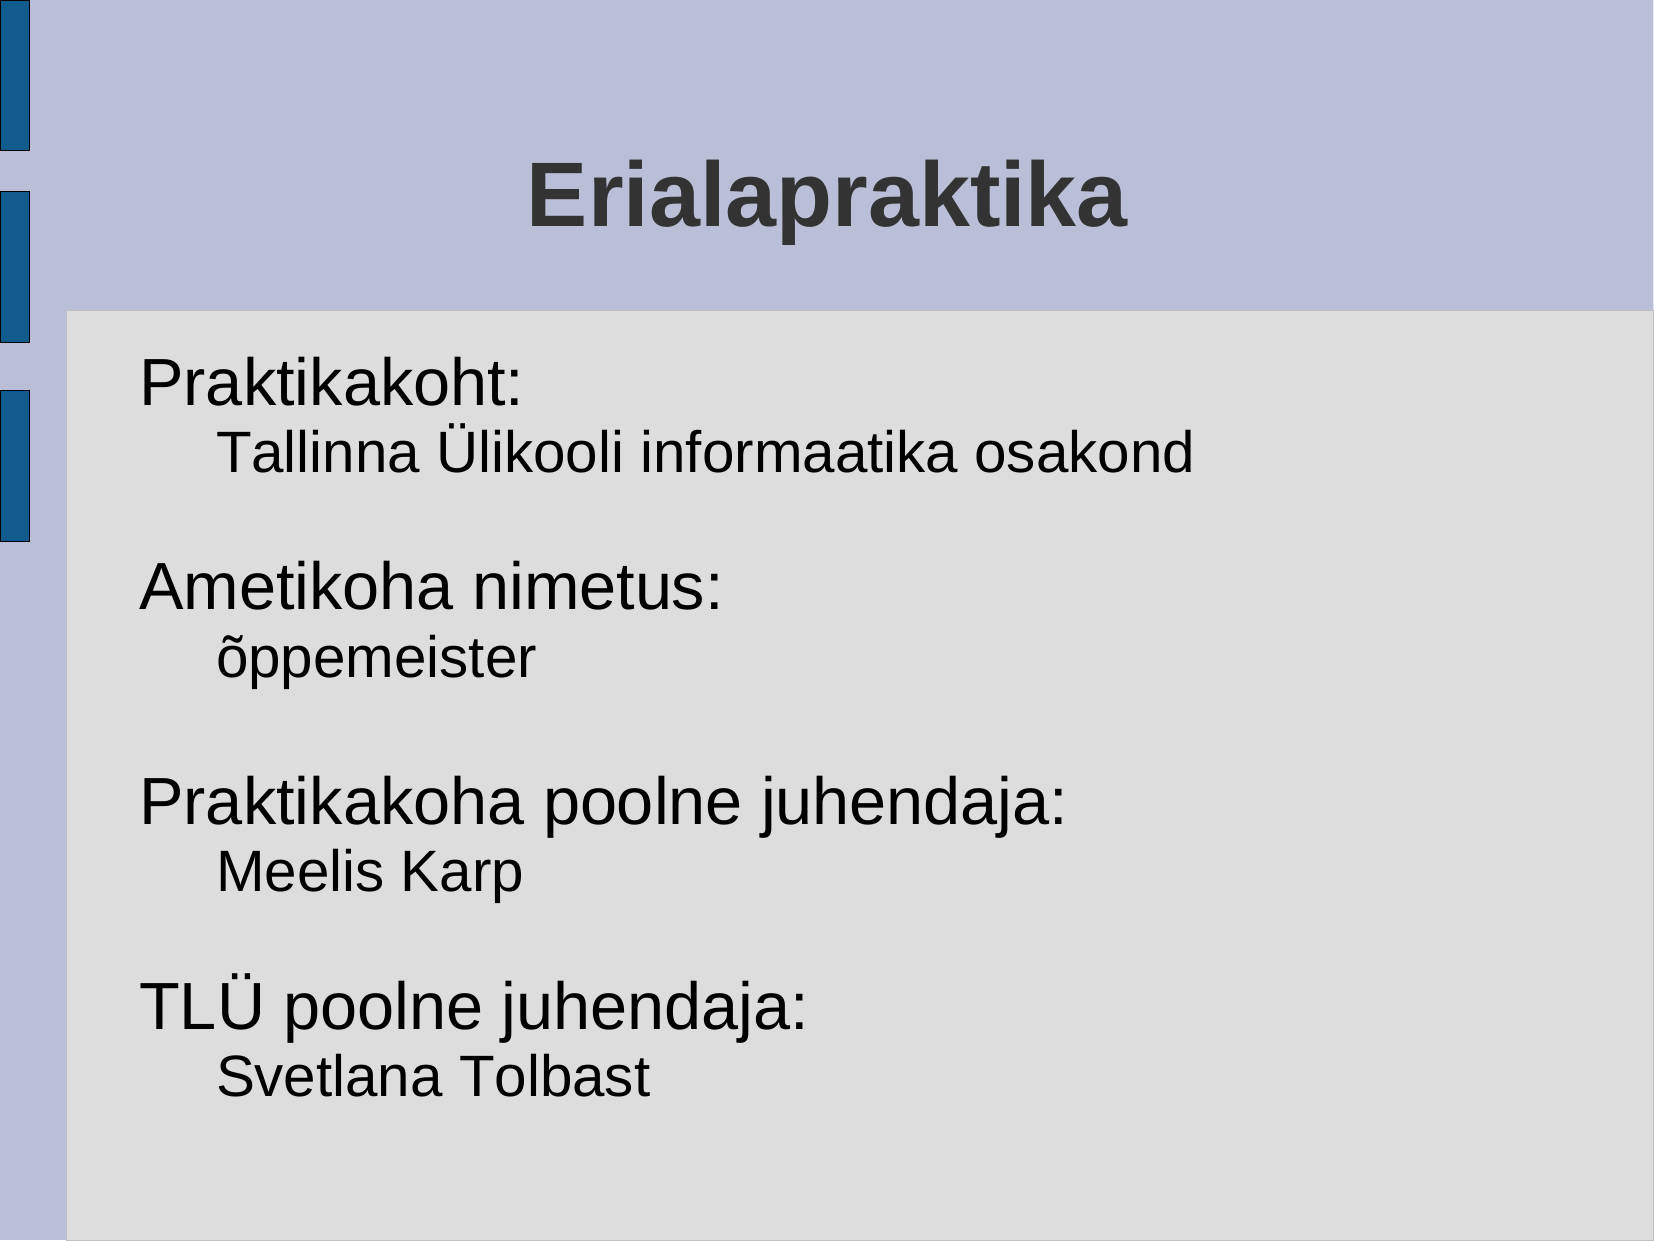

# Erialapraktika
Praktikakoht:
Tallinna Ülikooli informaatika osakond
Ametikoha nimetus:
õppemeister
Praktikakoha poolne juhendaja:
Meelis Karp
TLÜ poolne juhendaja:
Svetlana Tolbast